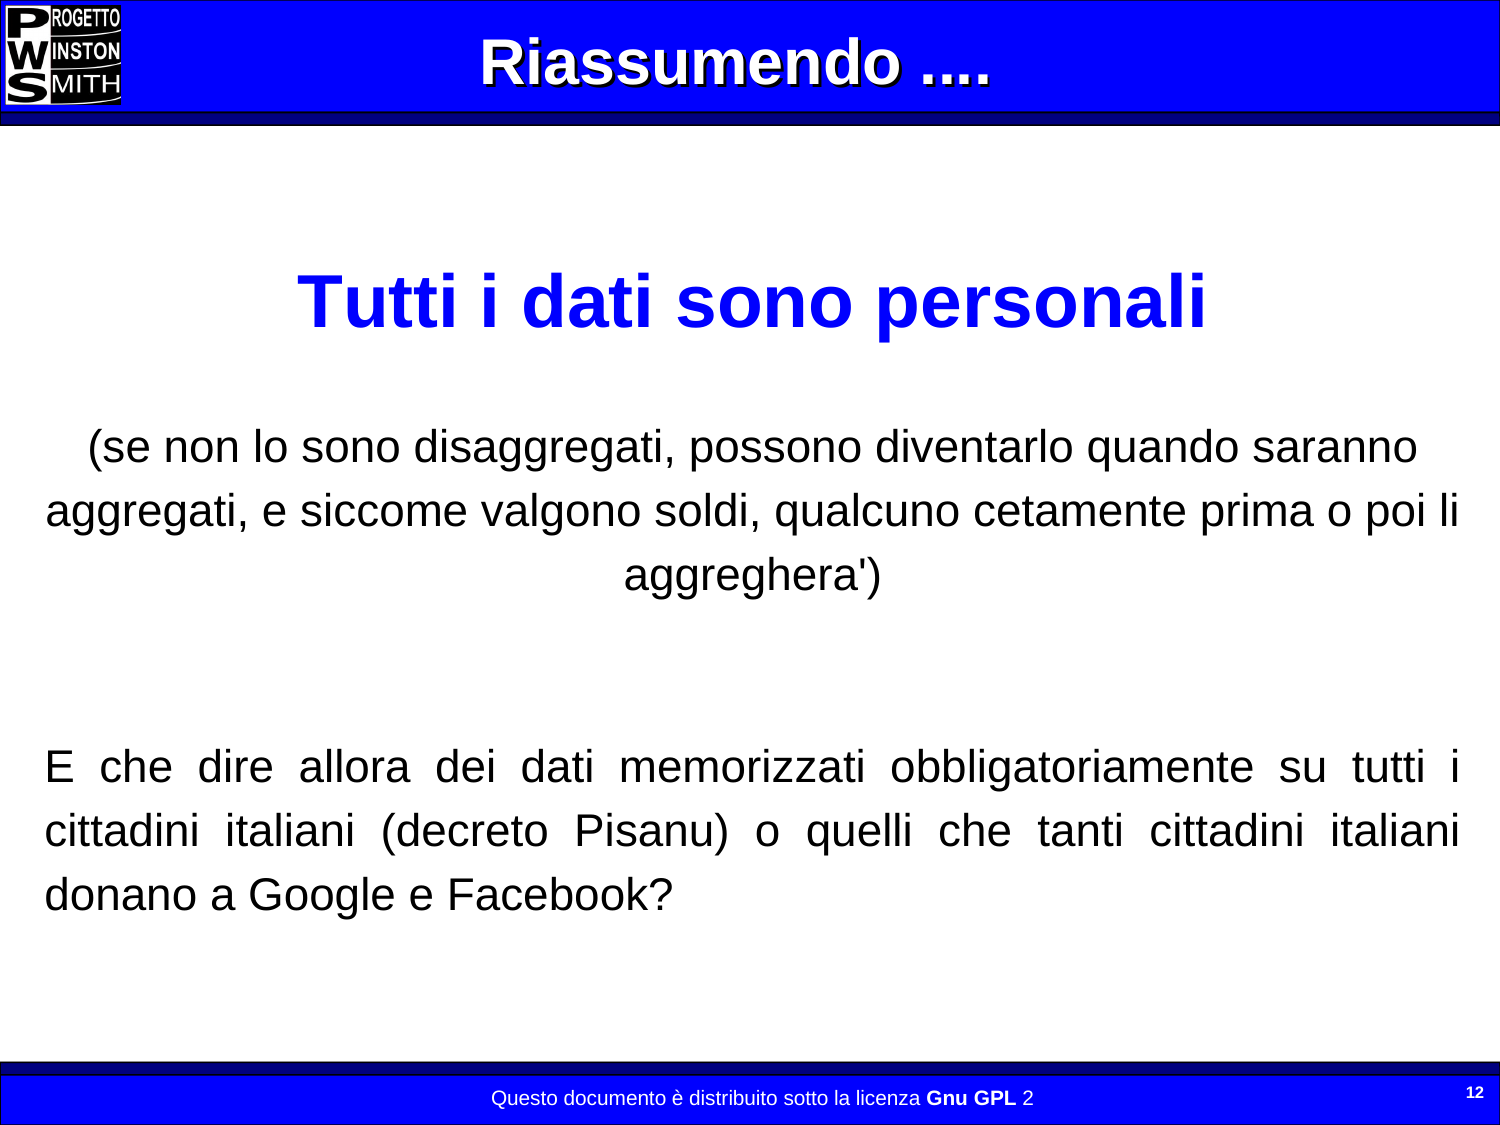

Riassumendo ....
Tutti i dati sono personali
(se non lo sono disaggregati, possono diventarlo quando saranno aggregati, e siccome valgono soldi, qualcuno cetamente prima o poi li aggreghera')
E che dire allora dei dati memorizzati obbligatoriamente su tutti i cittadini italiani (decreto Pisanu) o quelli che tanti cittadini italiani donano a Google e Facebook?